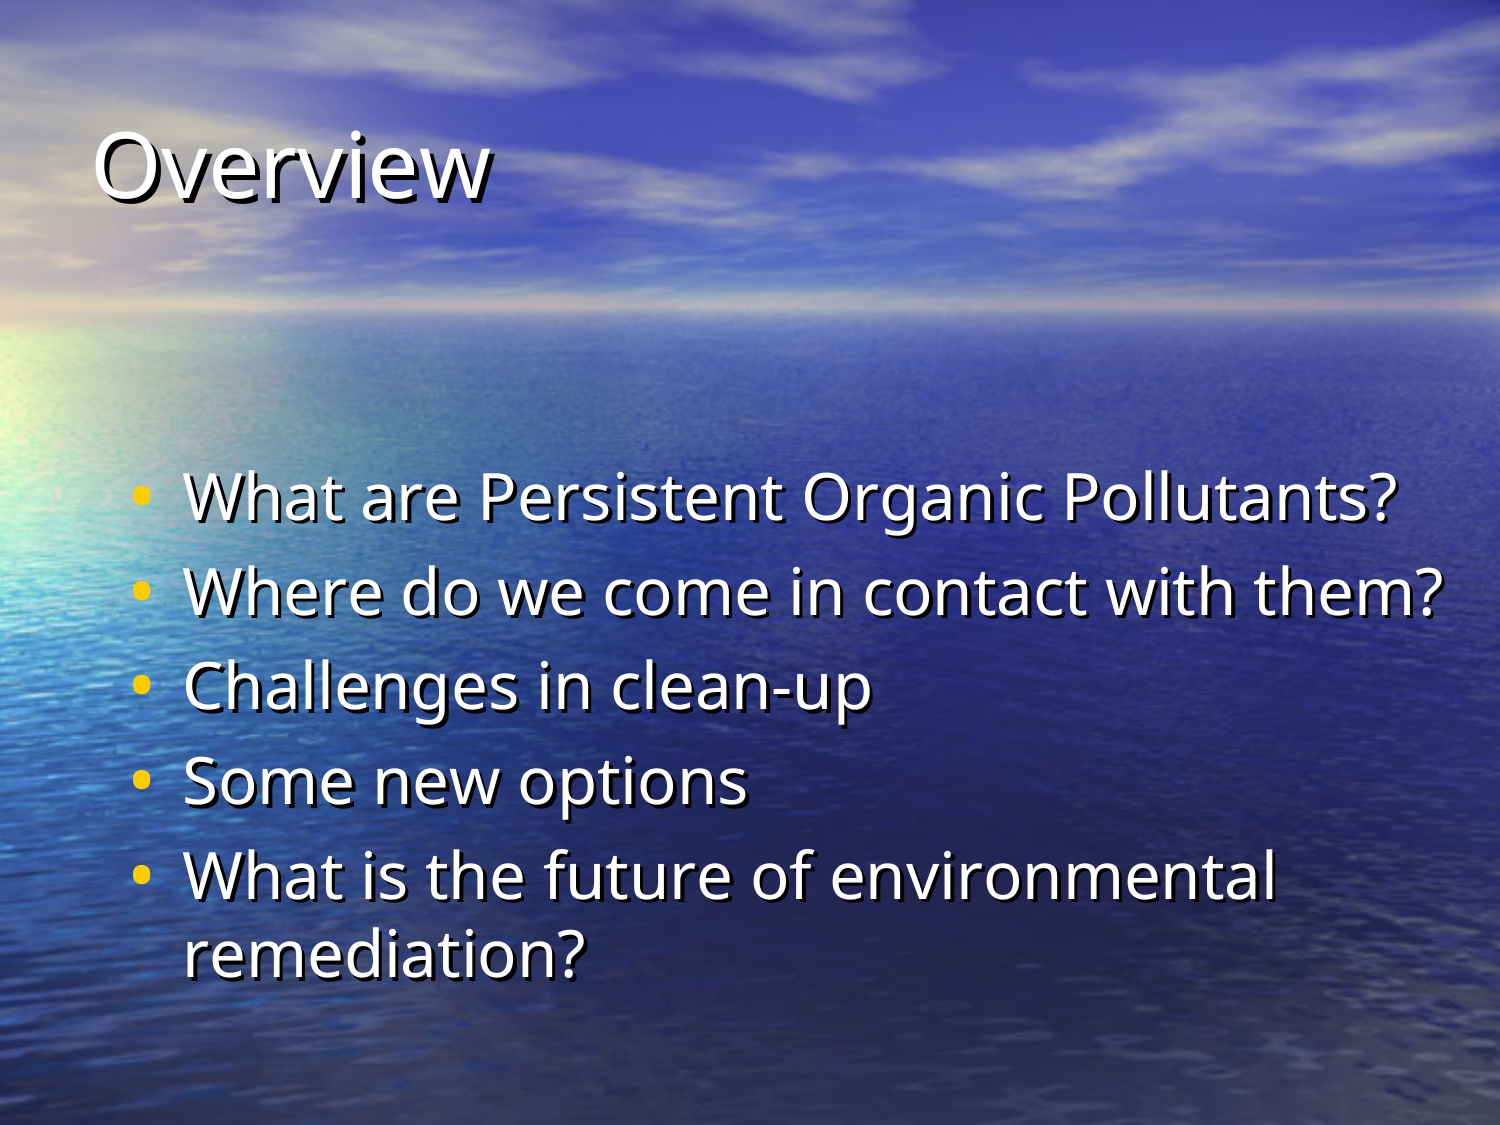

# Overview
What are Persistent Organic Pollutants?
Where do we come in contact with them?
Challenges in clean-up
Some new options
What is the future of environmental remediation?